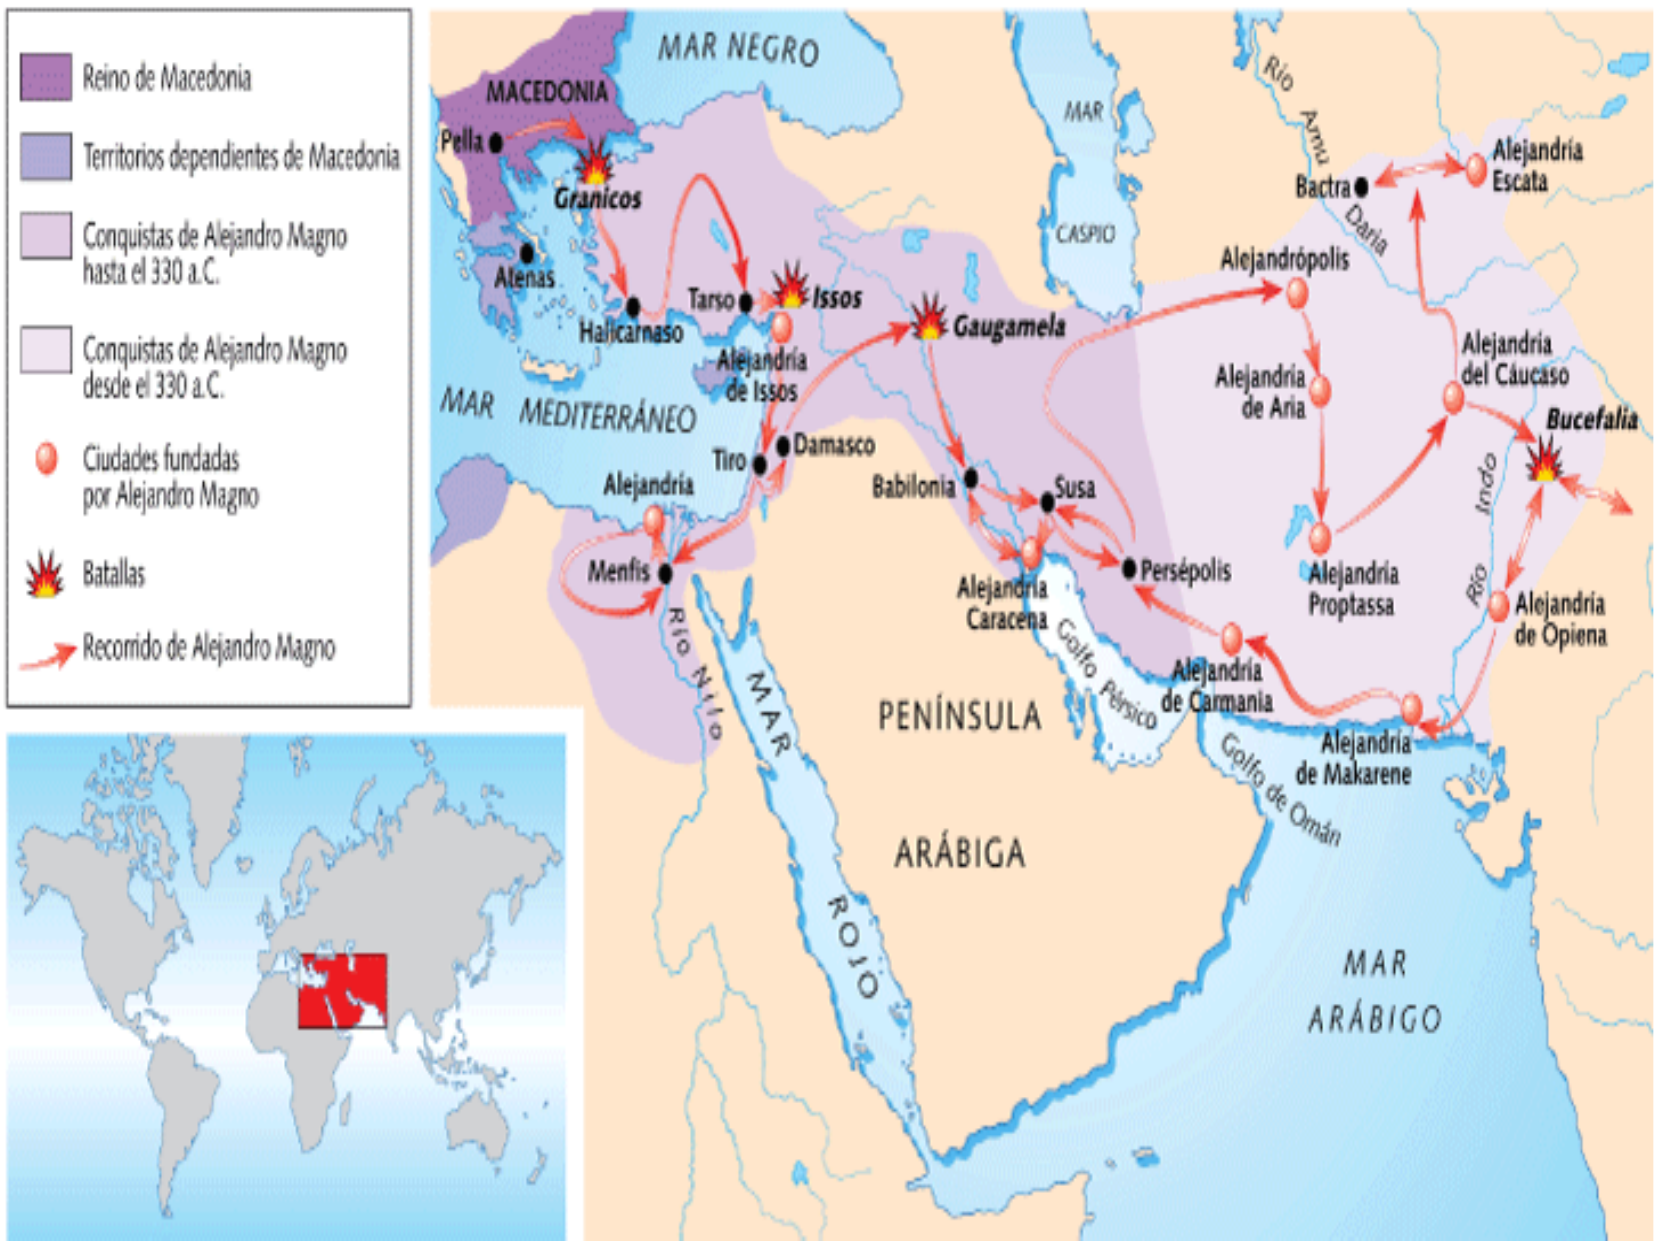

PARTE DEL REINO DE MACEDONIA Y FILIPO II
LA HÉLADE
SIRIA
PARTES
EGIPTO
MESOPOTAMIA
IMPERIO DE
ALEJANDRO MAGNO
ÉPOCA HELENÍSTICA
DIFUSIÓN
CULTURA GRIEGA
CONSECUENCIAS
ORIENTALIZACIÓN DE
LA CULTURA GRIEGA
MUERTE DE ALEJANDRO
EL FIN
CONQUISTA ROMANA EL I AC